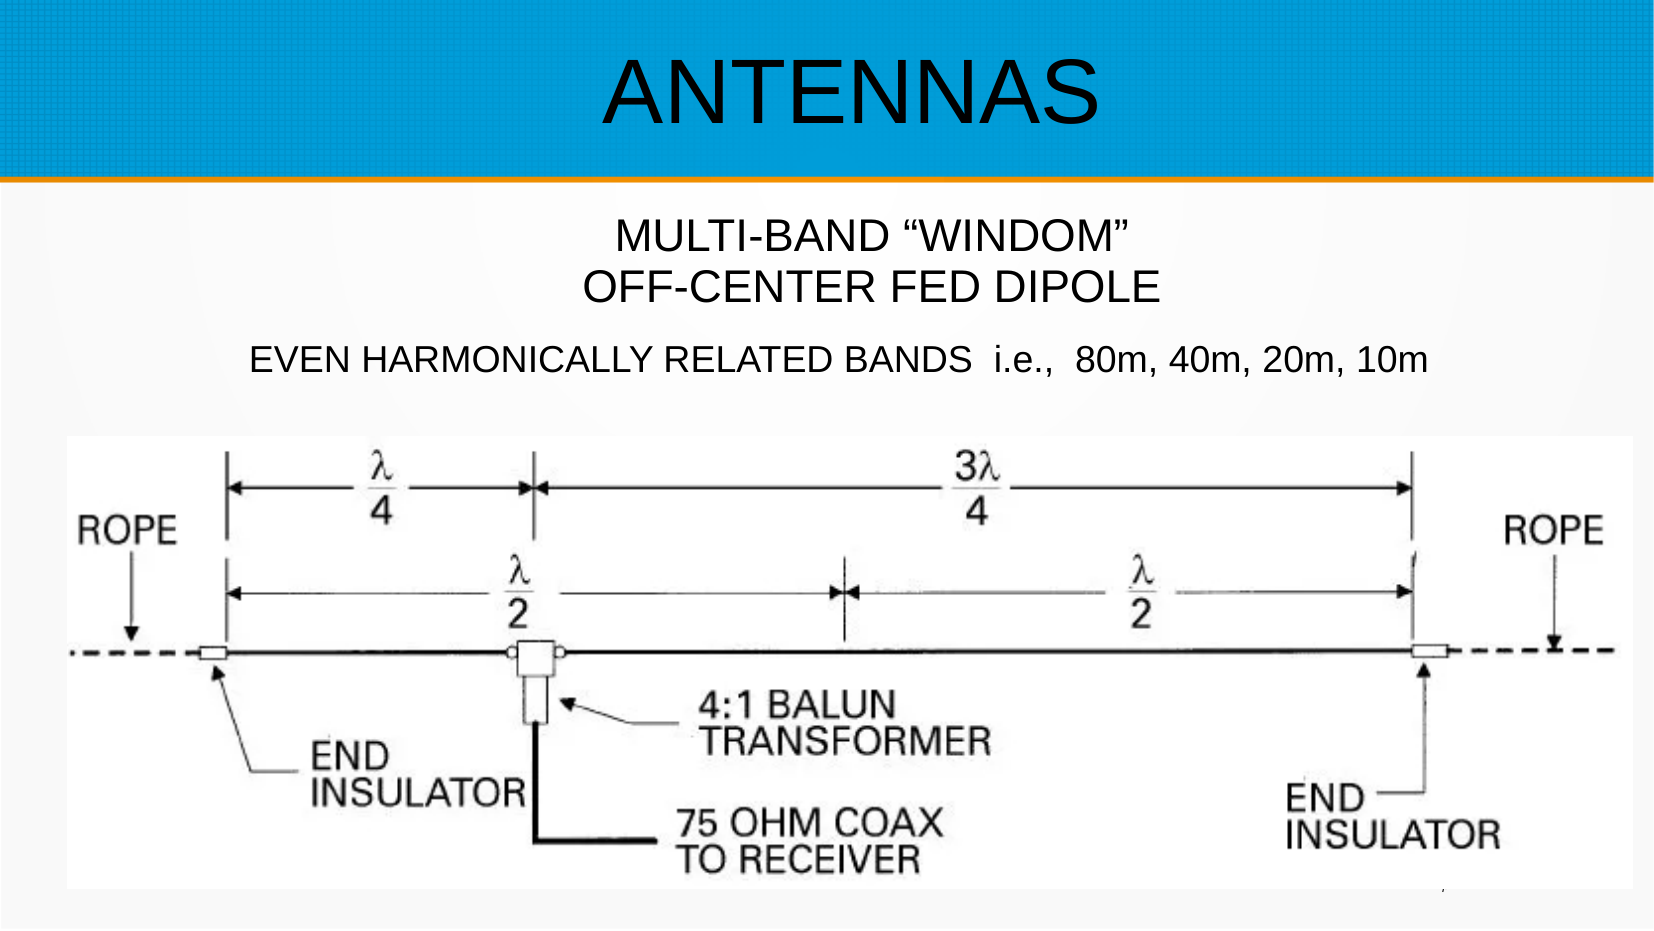

ANTENNAS
MULTI-BAND “WINDOM”
OFF-CENTER FED DIPOLE
EVEN HARMONICALLY RELATED BANDS i.e., 80m, 40m, 20m, 10m
York County Amateur Radio Club 2023/2/05
n1xp